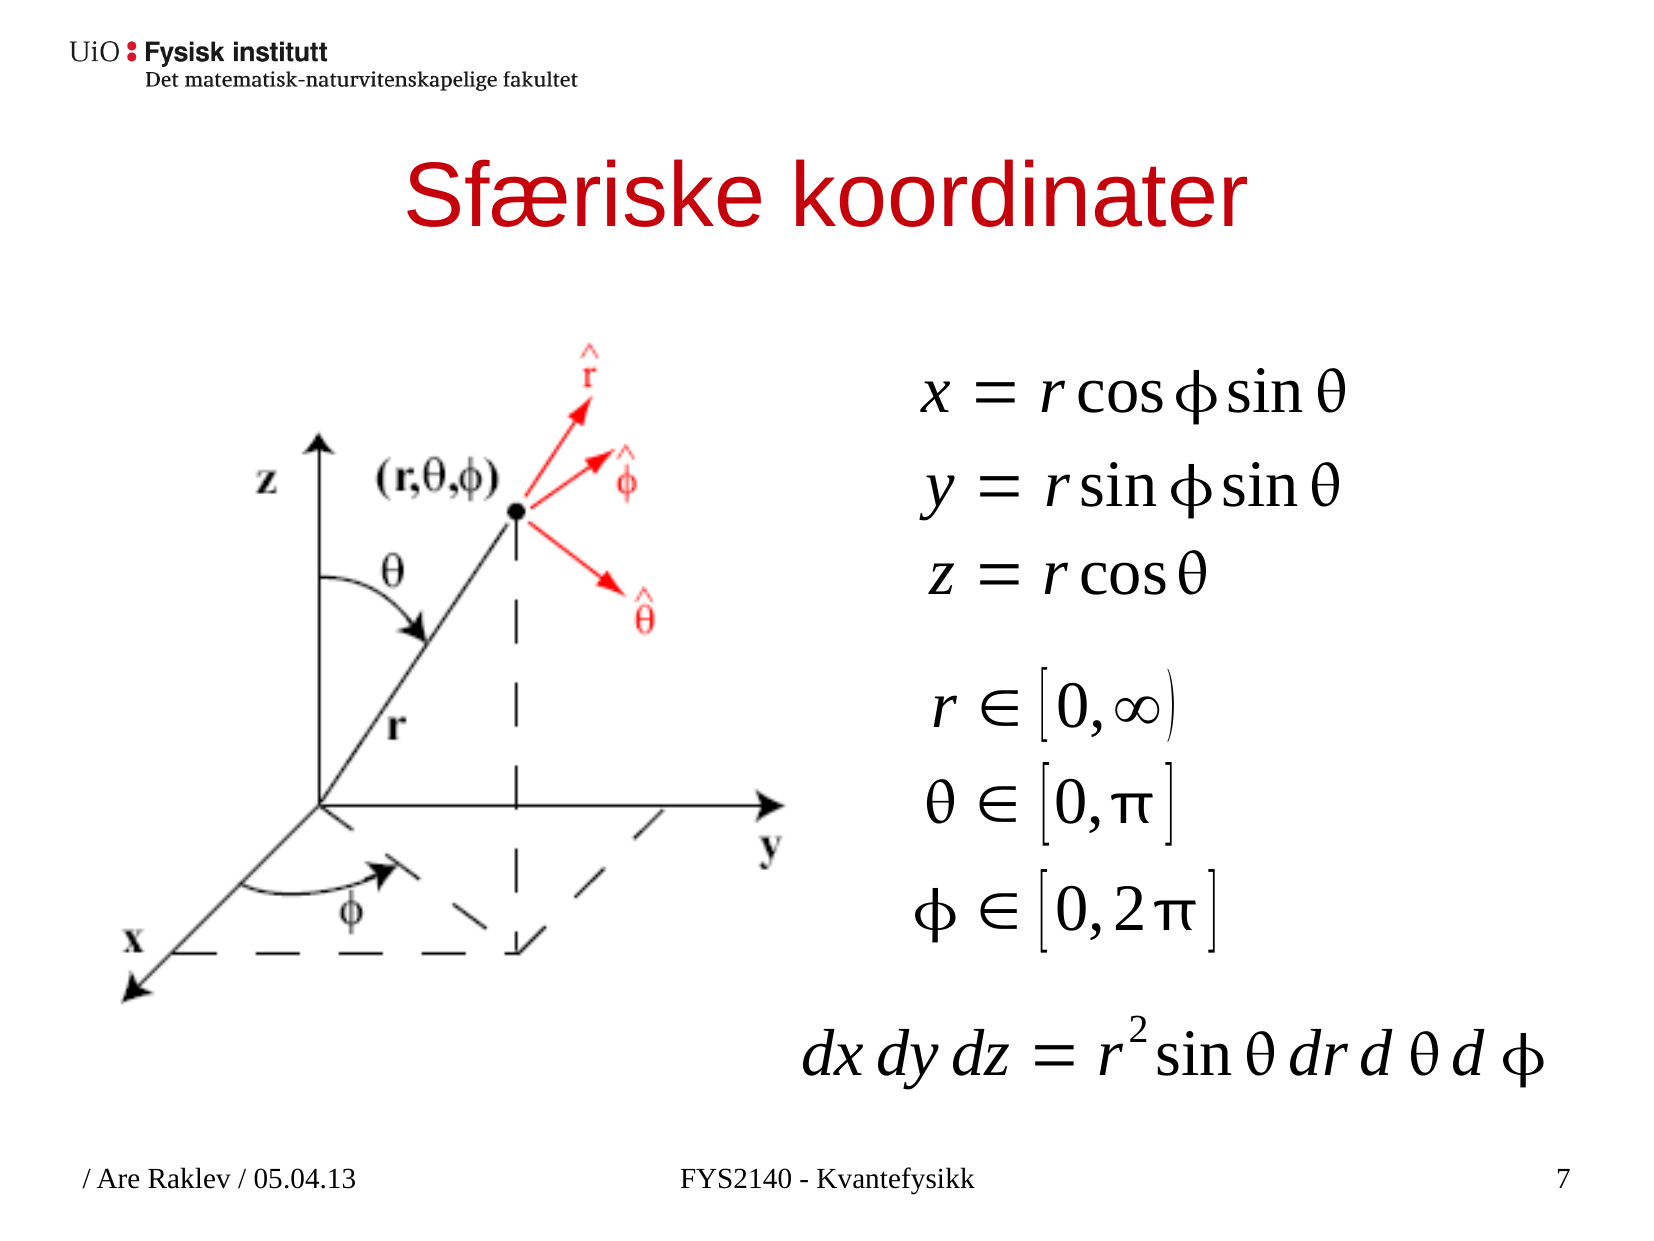

# Sfæriske koordinater
/ Are Raklev / 05.04.13
FYS2140 - Kvantefysikk
7